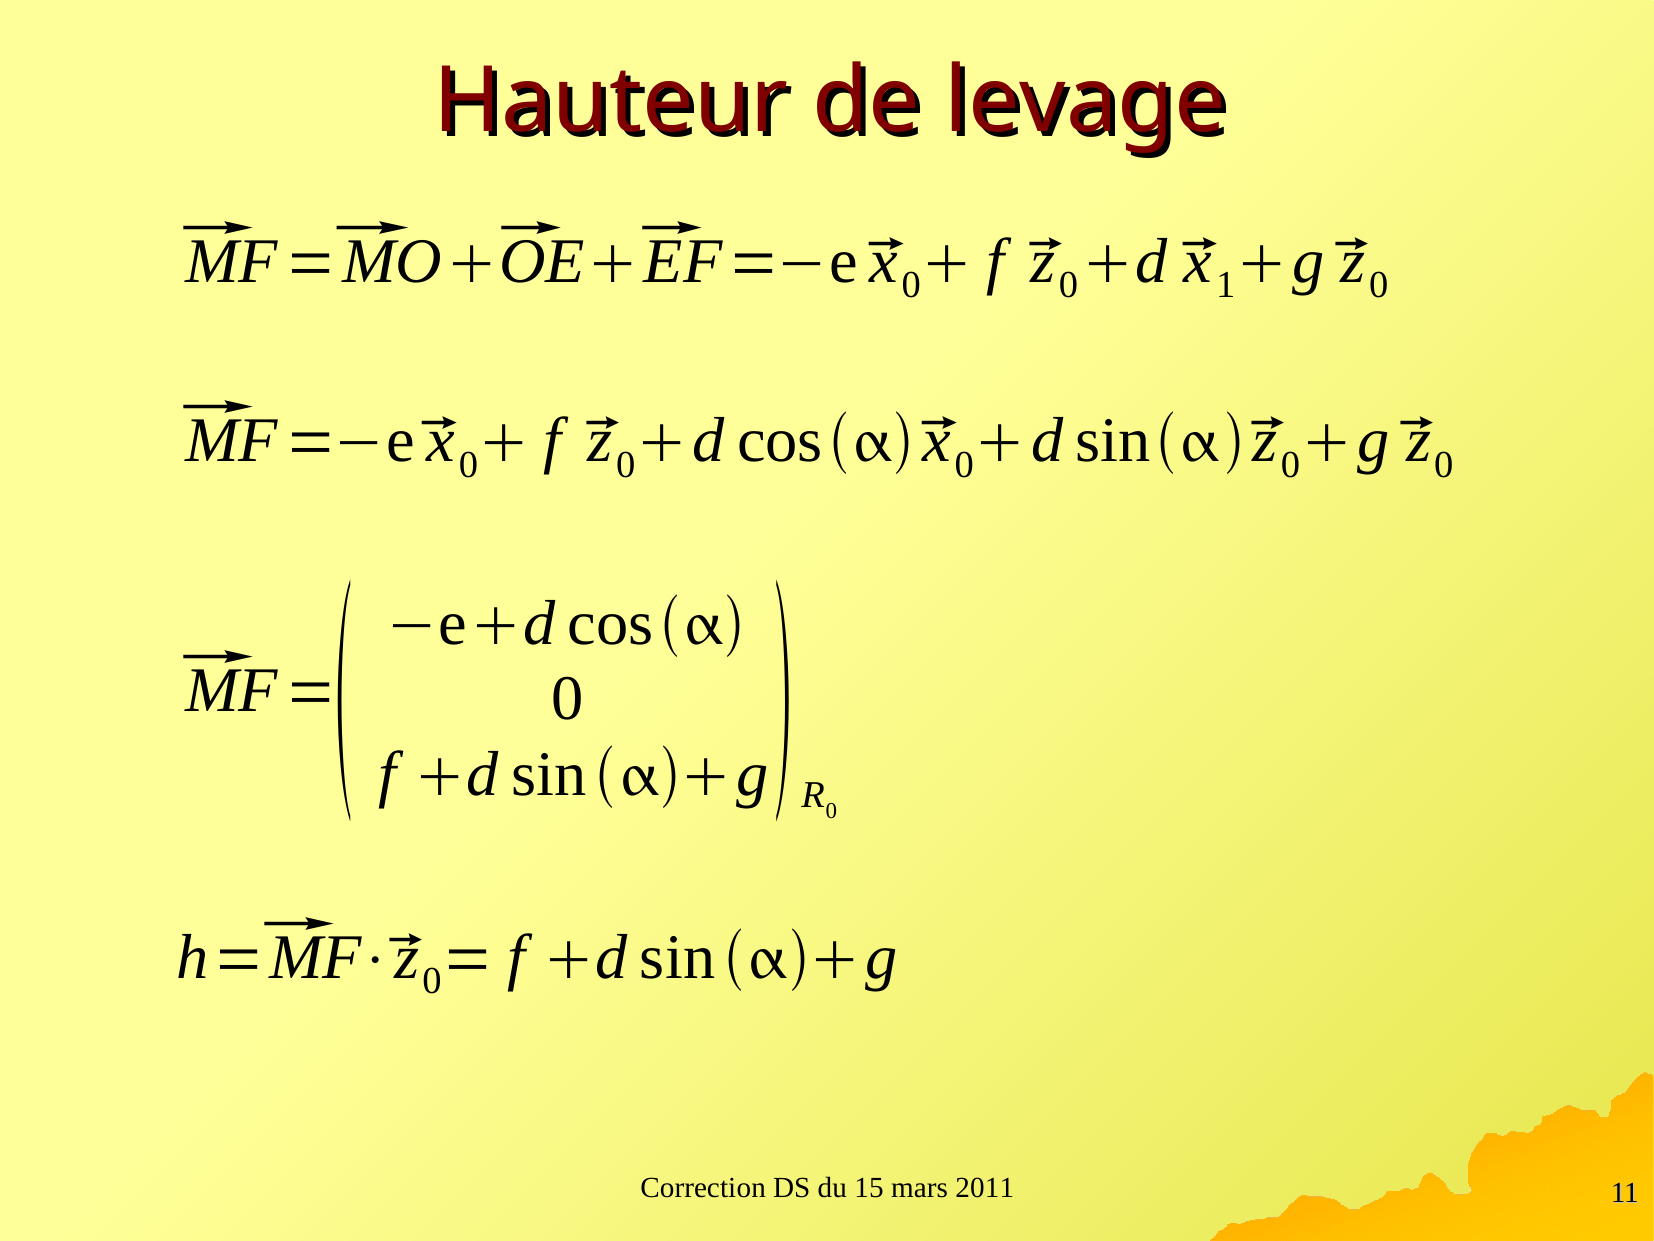

# Hauteur de levage
Correction DS du 15 mars 2011